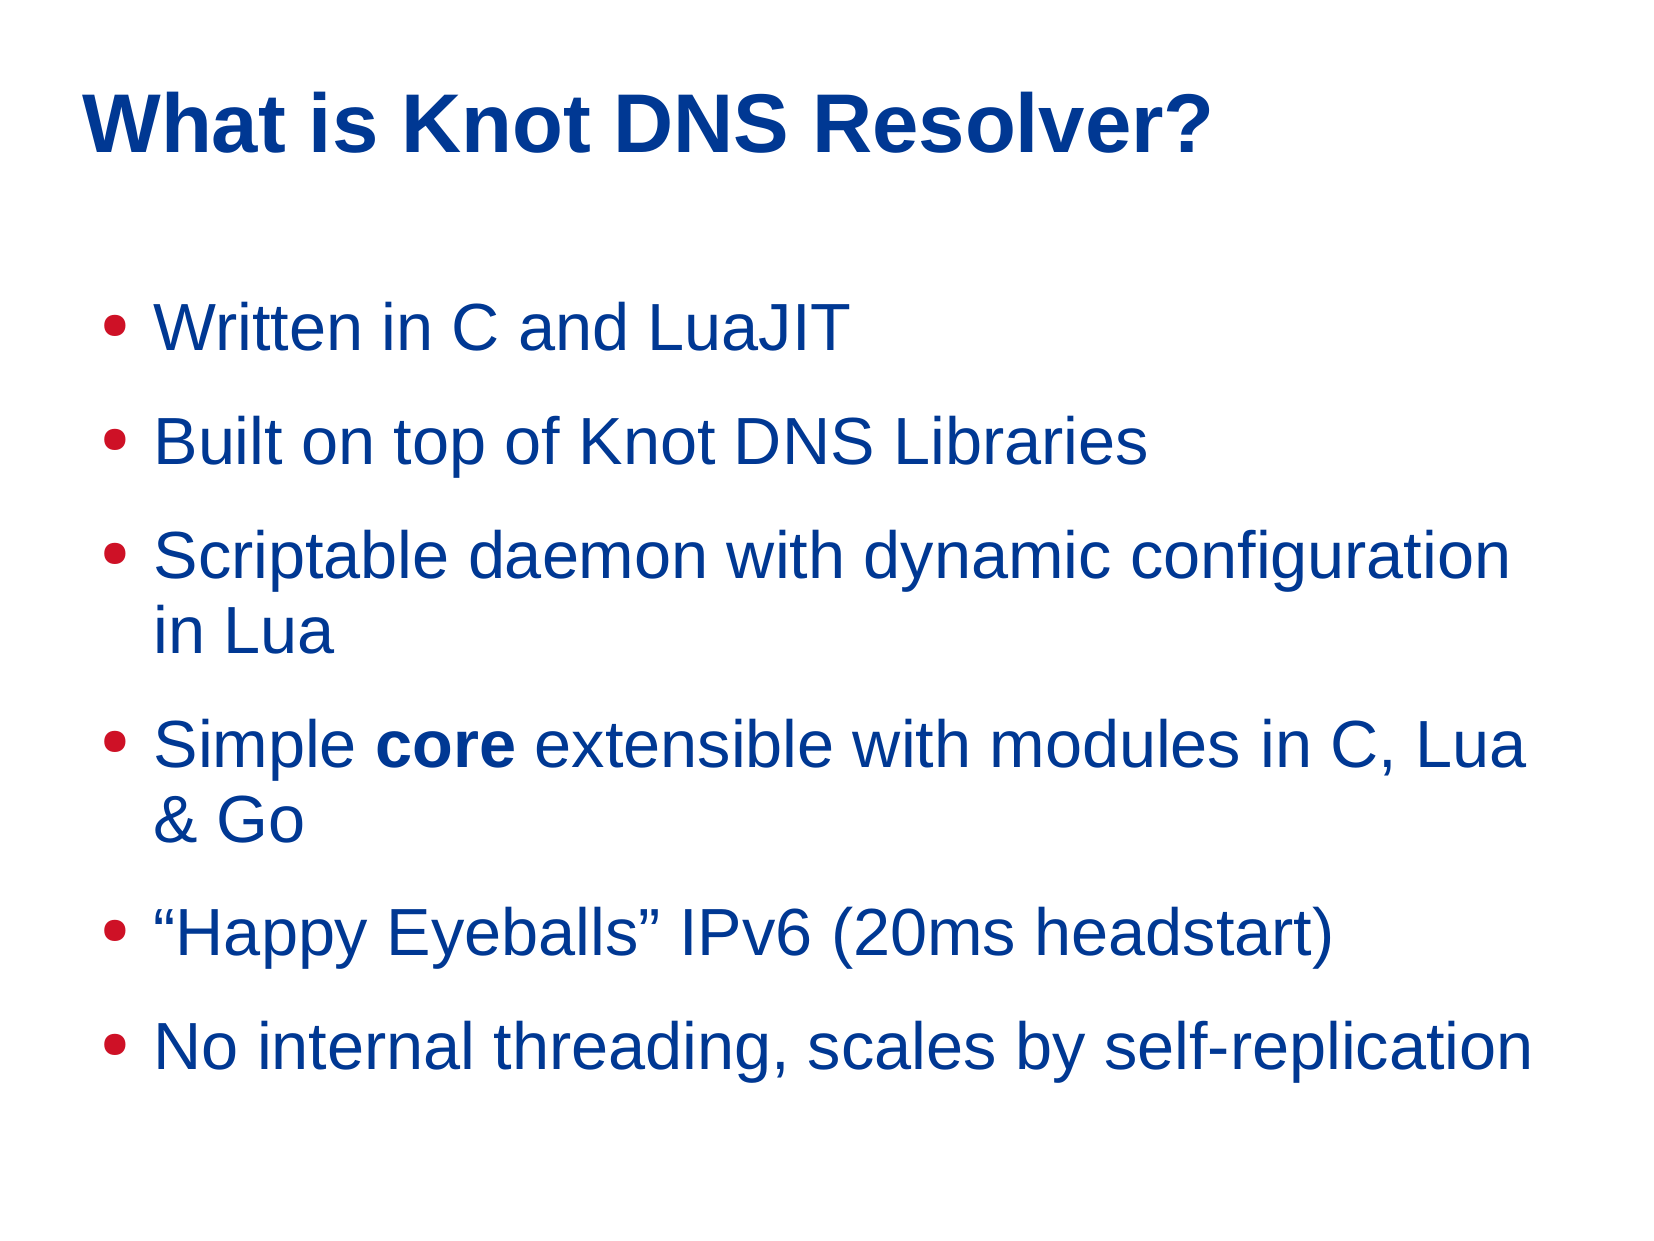

# What is Knot DNS Resolver?
Written in C and LuaJIT
Built on top of Knot DNS Libraries
Scriptable daemon with dynamic configuration in Lua
Simple core extensible with modules in C, Lua & Go
“Happy Eyeballs” IPv6 (20ms headstart)
No internal threading, scales by self-replication